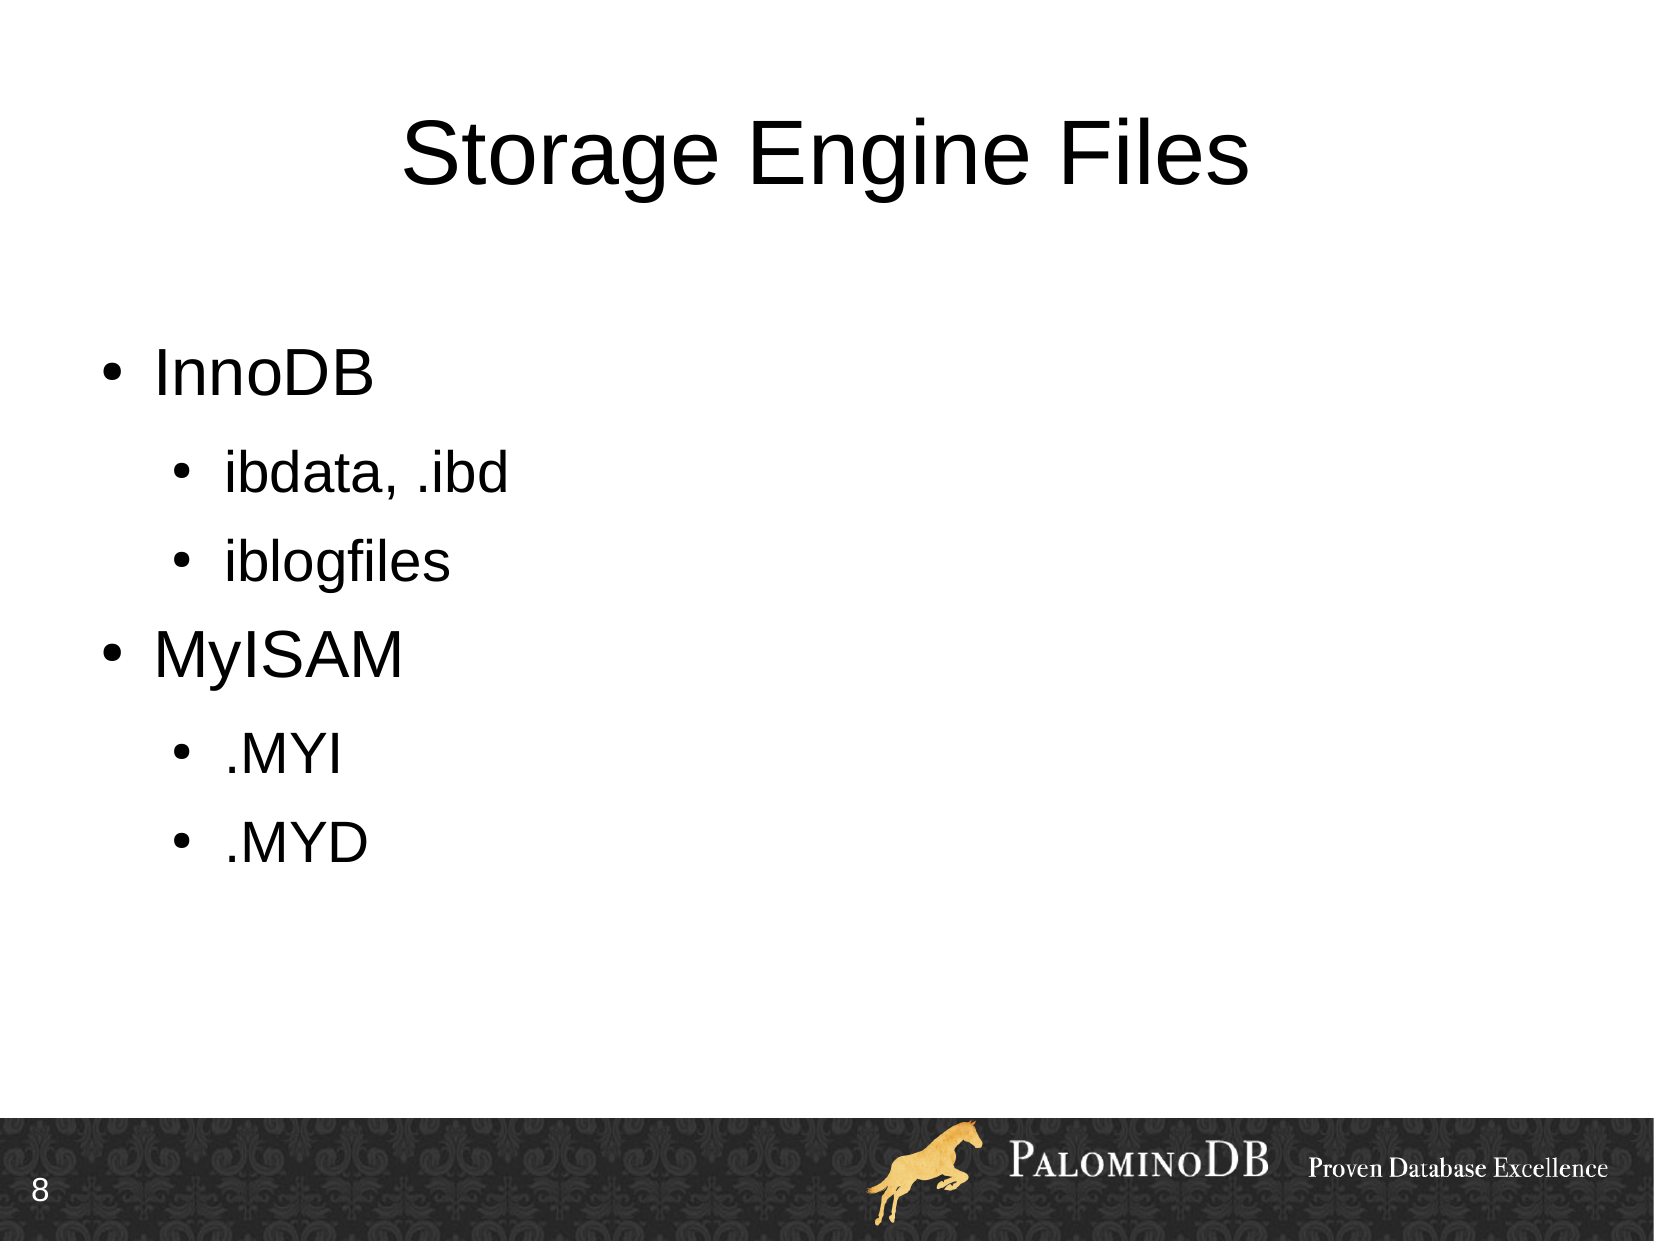

# Storage Engine Files
InnoDB
ibdata, .ibd
iblogfiles
MyISAM
.MYI
.MYD